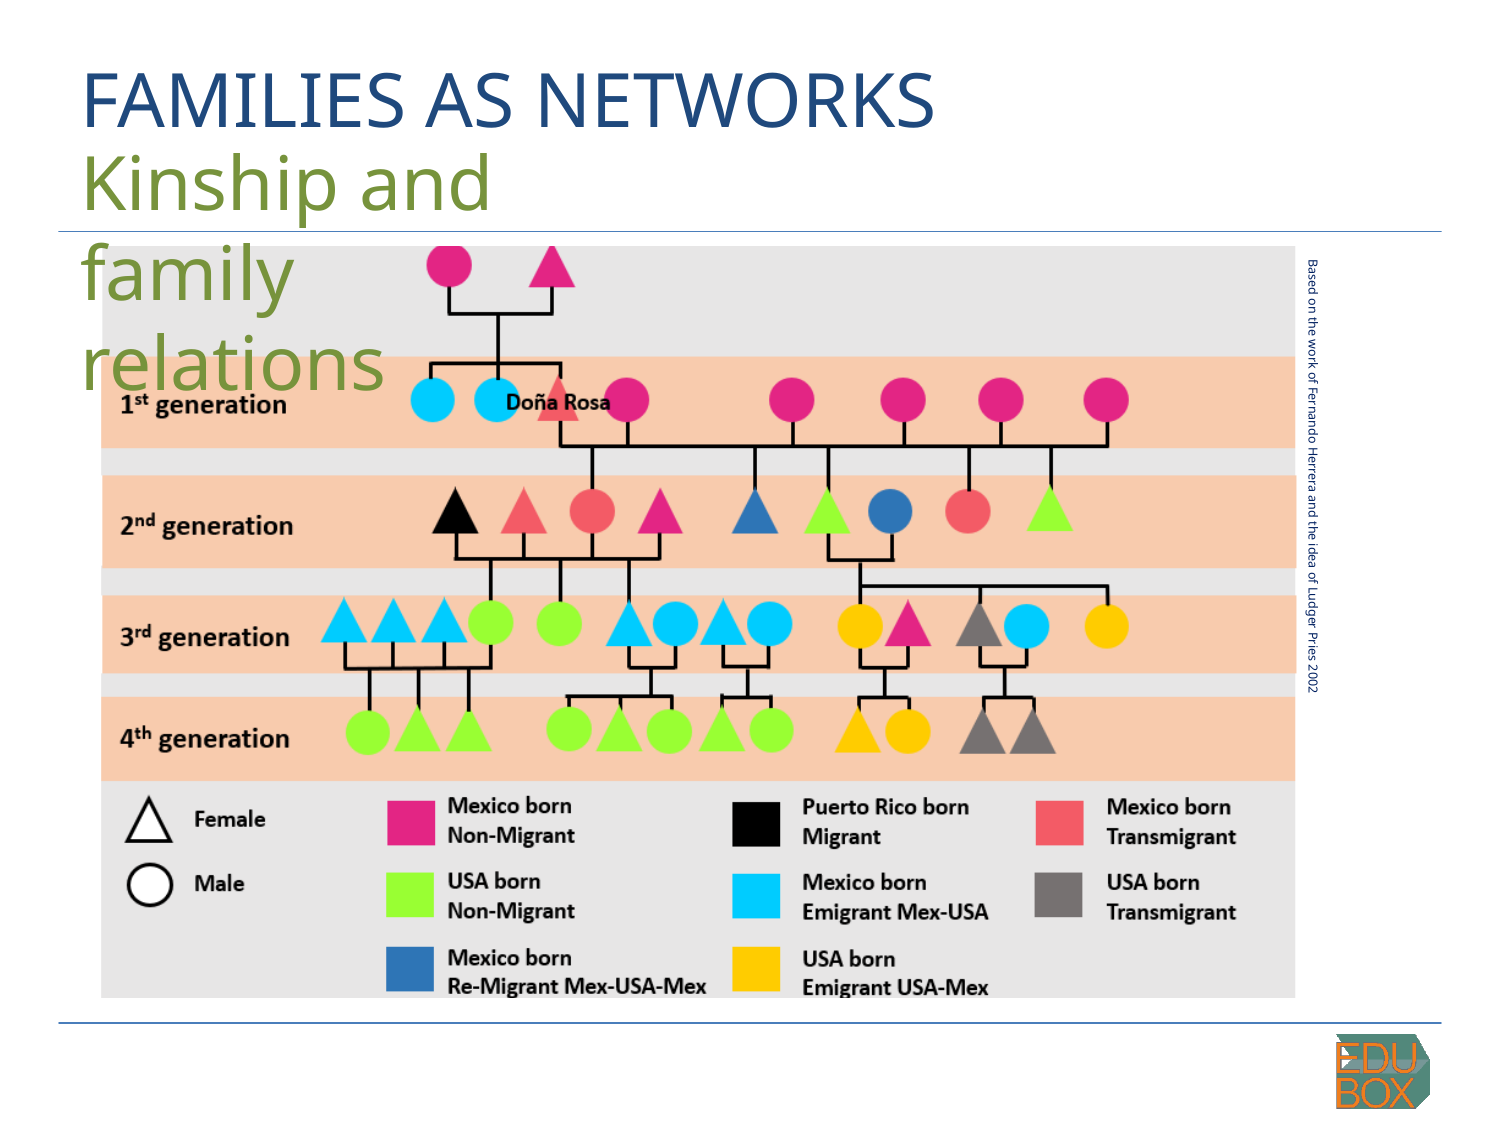

FAMILIES AS NETWORKS
# Kinship and family relations
Based on the work of Fernando Herrera and the idea of Ludger Pries 2002